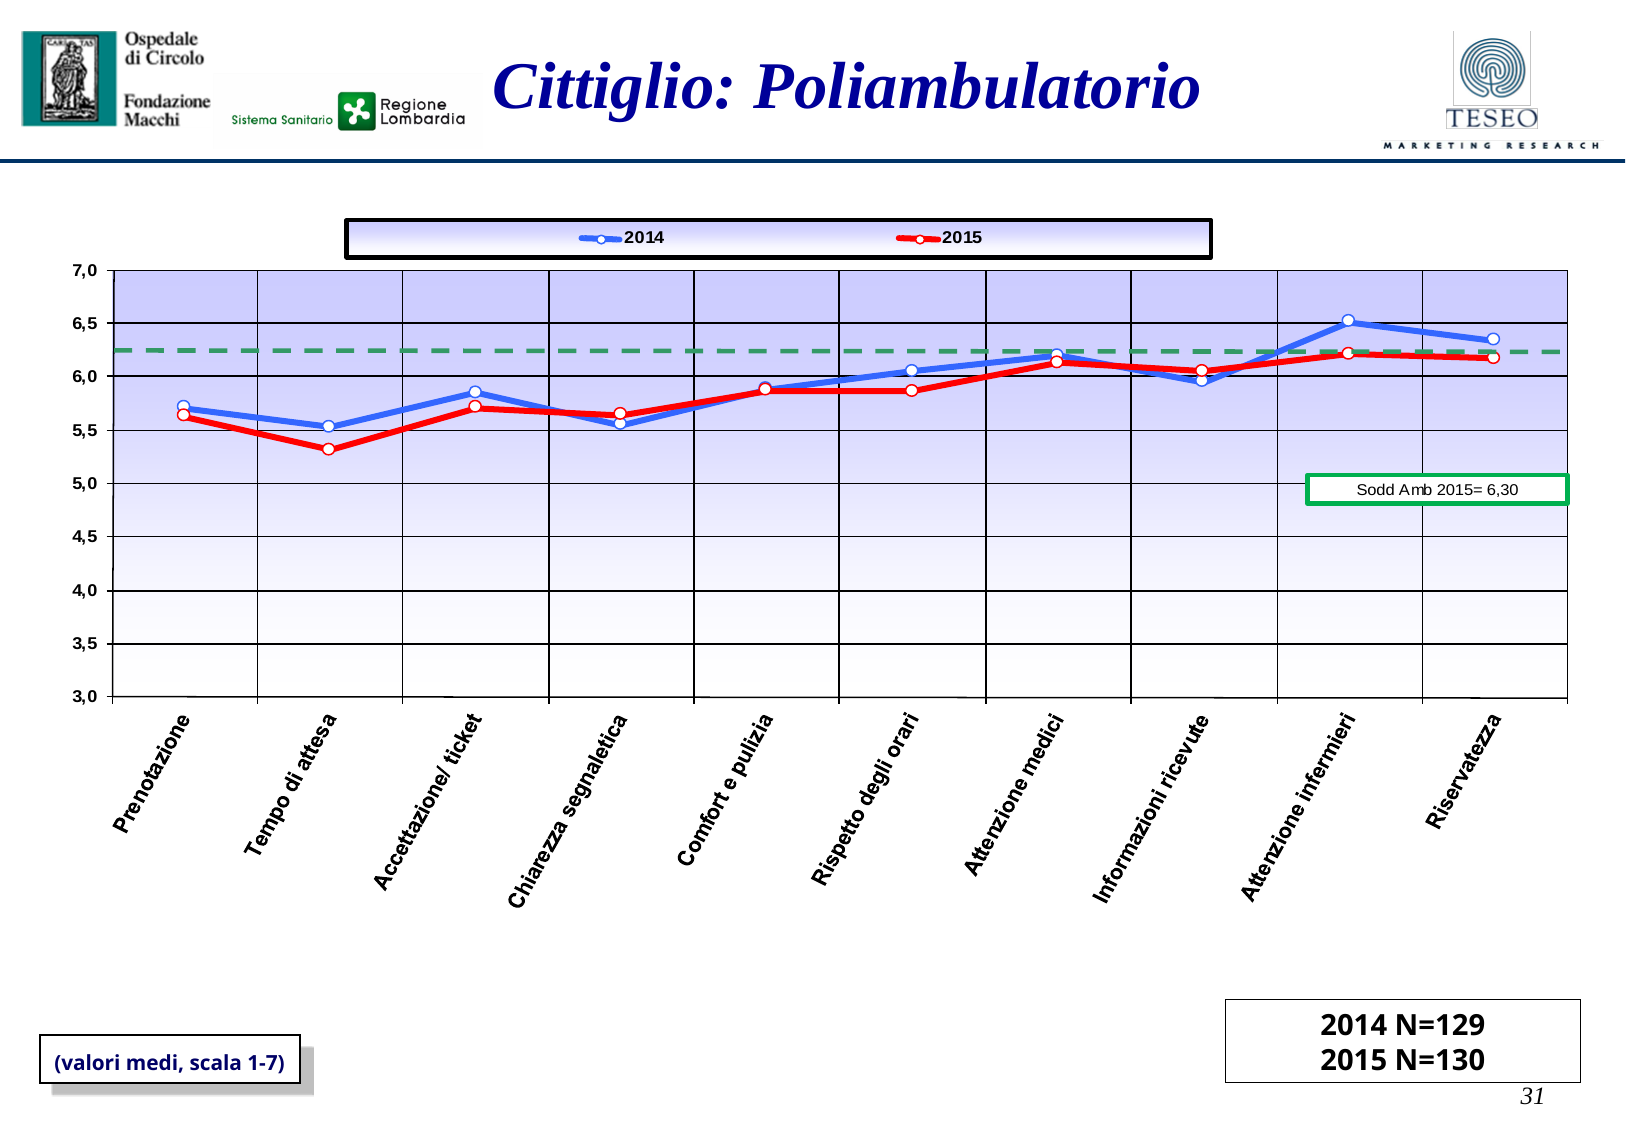

Cittiglio: Poliambulatorio
2014 N=129
2015 N=130
(valori medi, scala 1-7)